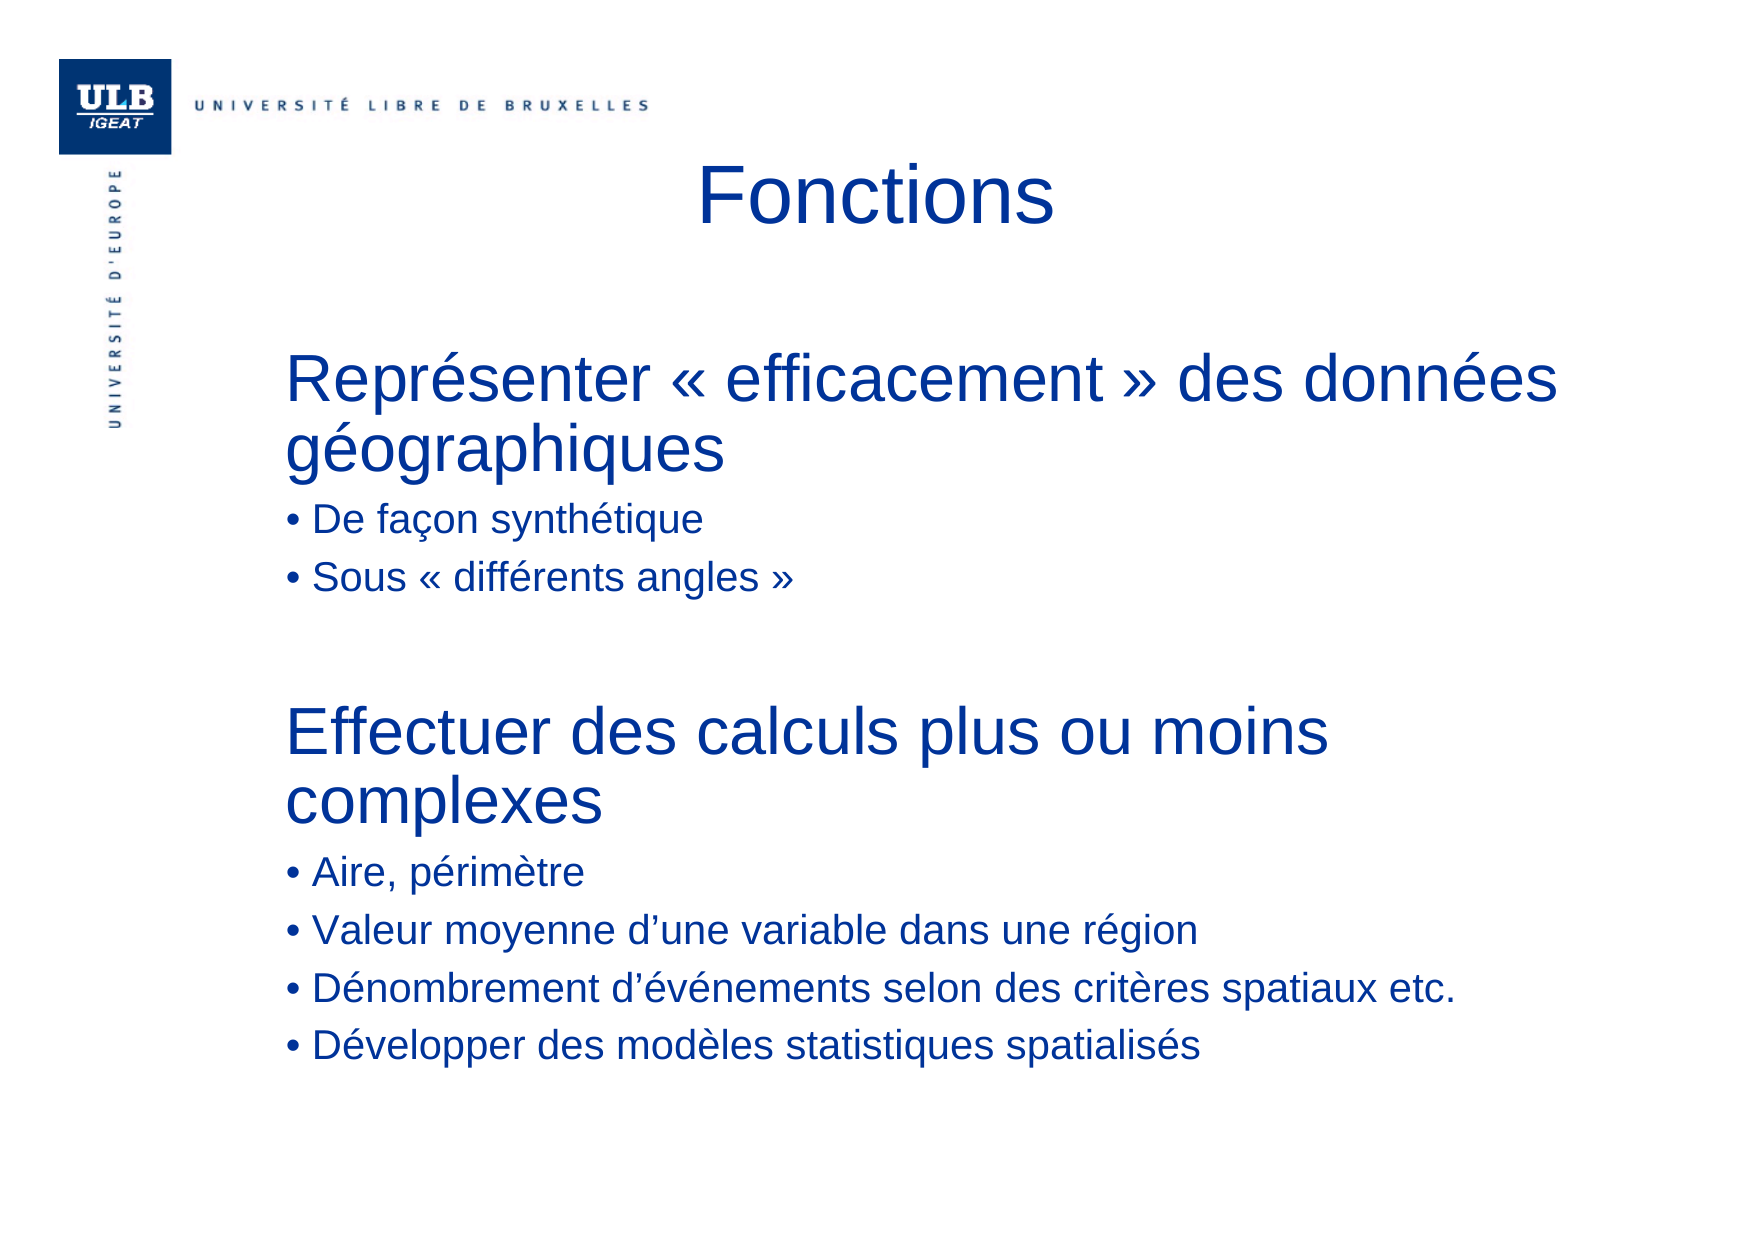

# Fonctions
Représenter « efficacement » des données géographiques
• De façon synthétique
• Sous « différents angles »
Effectuer des calculs plus ou moins complexes
• Aire, périmètre
• Valeur moyenne d’une variable dans une région
• Dénombrement d’événements selon des critères spatiaux etc.
• Développer des modèles statistiques spatialisés